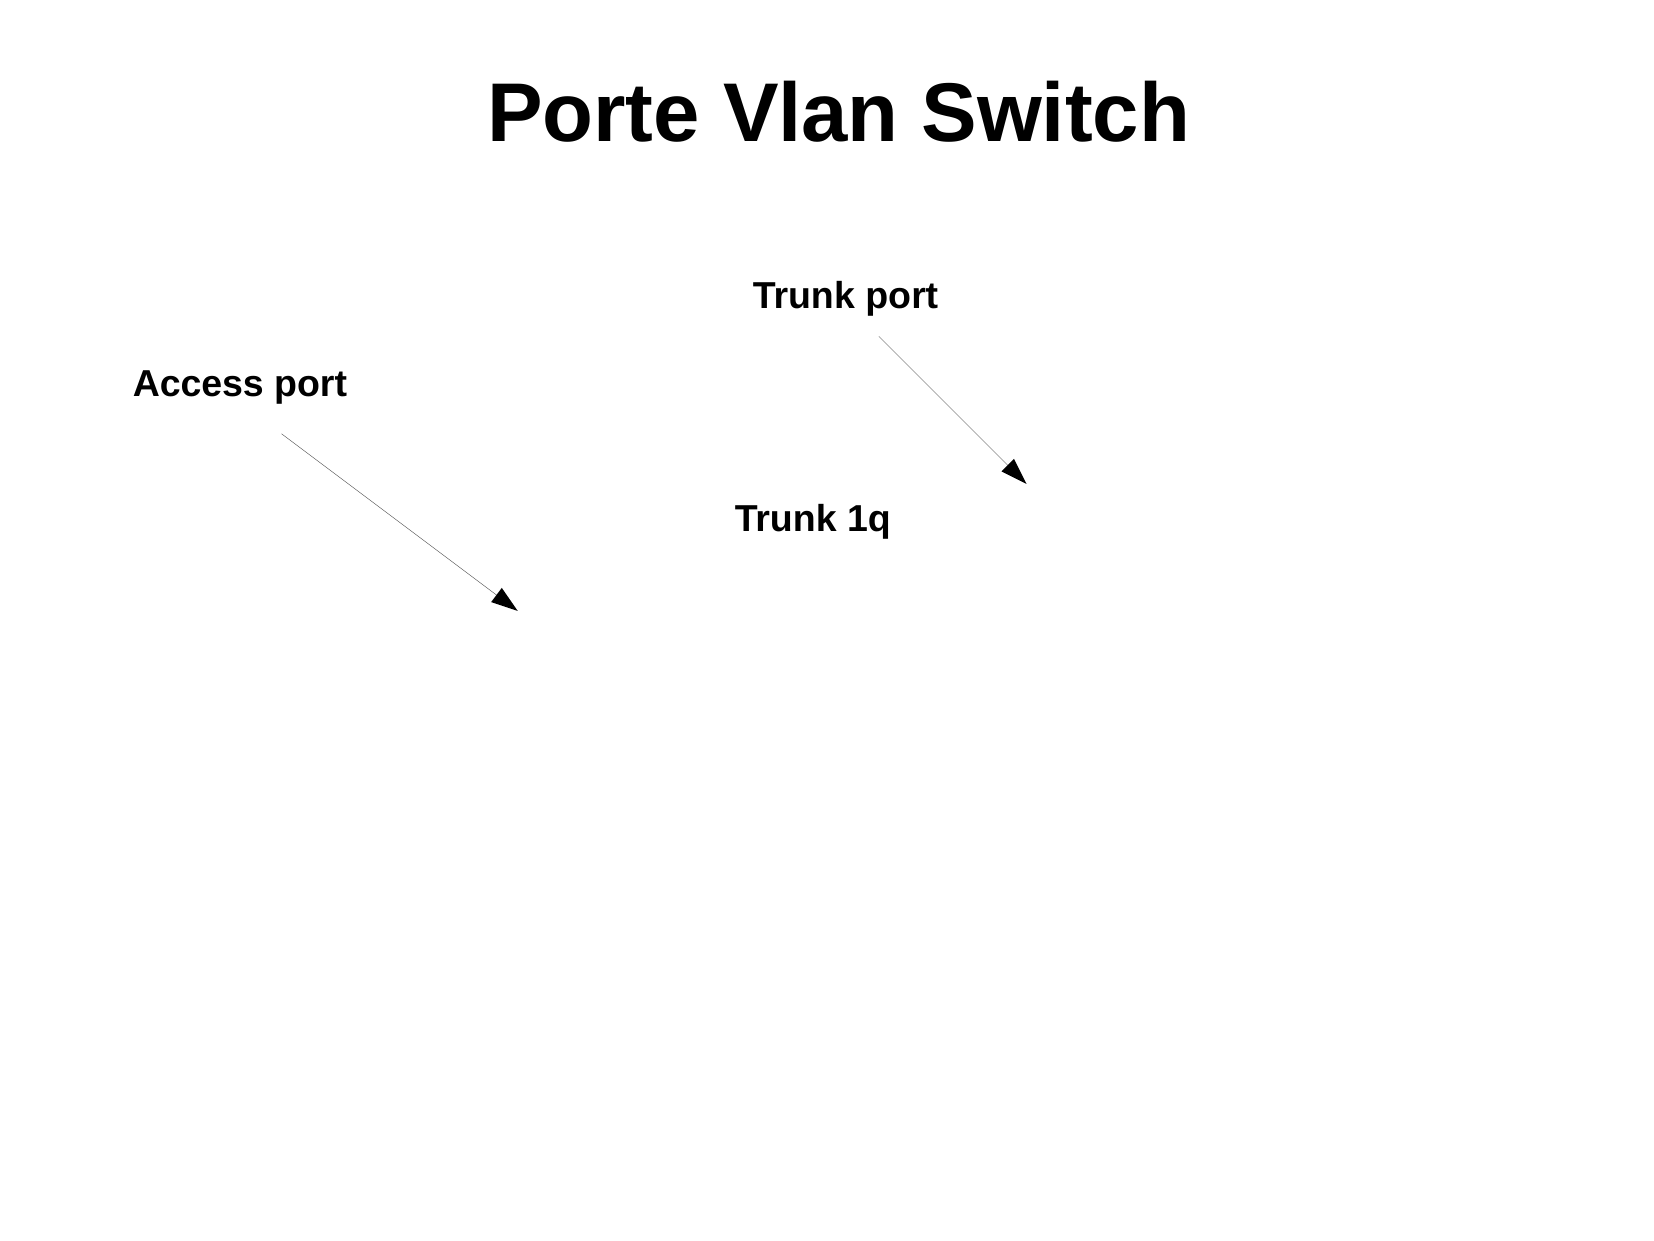

Porte Vlan Switch
Trunk port
Access port
Trunk 1q